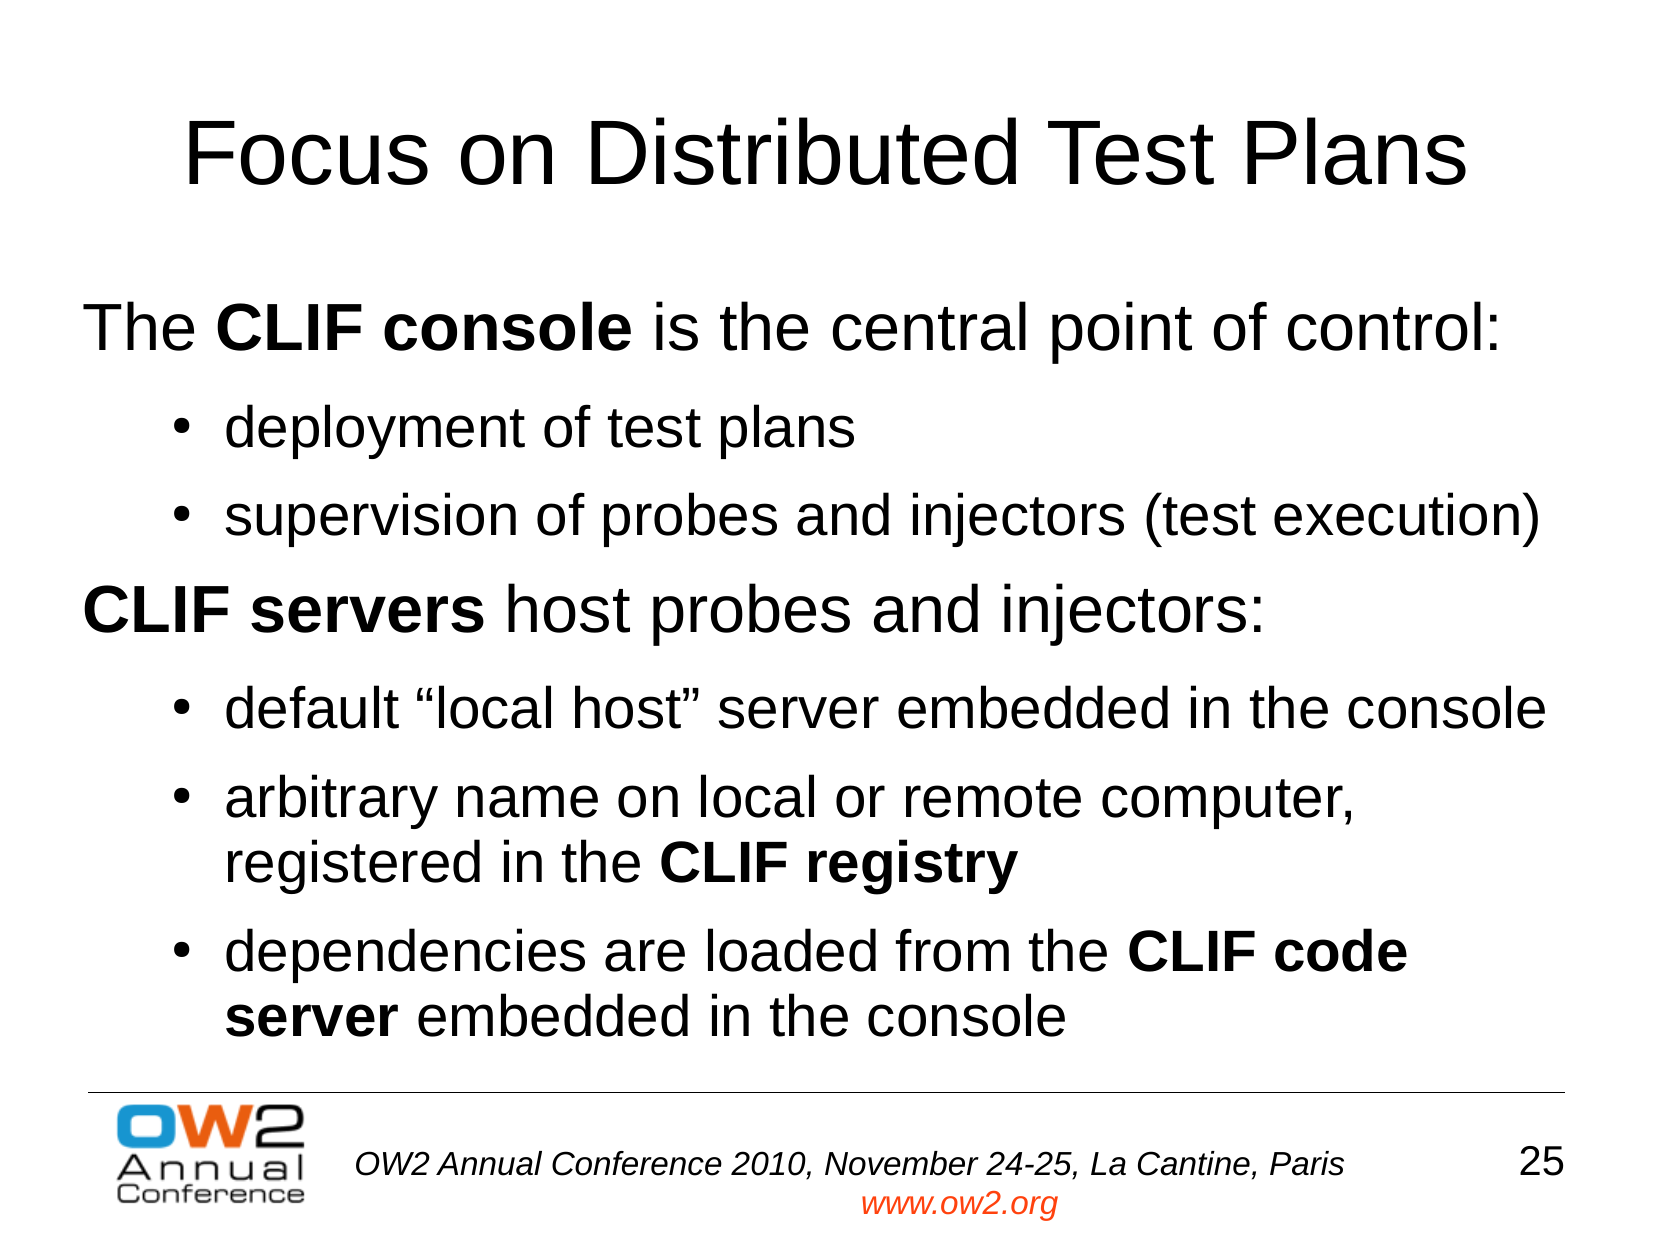

# Focus on Distributed Test Plans
The CLIF console is the central point of control:
deployment of test plans
supervision of probes and injectors (test execution)
CLIF servers host probes and injectors:
default “local host” server embedded in the console
arbitrary name on local or remote computer, registered in the CLIF registry
dependencies are loaded from the CLIF code server embedded in the console